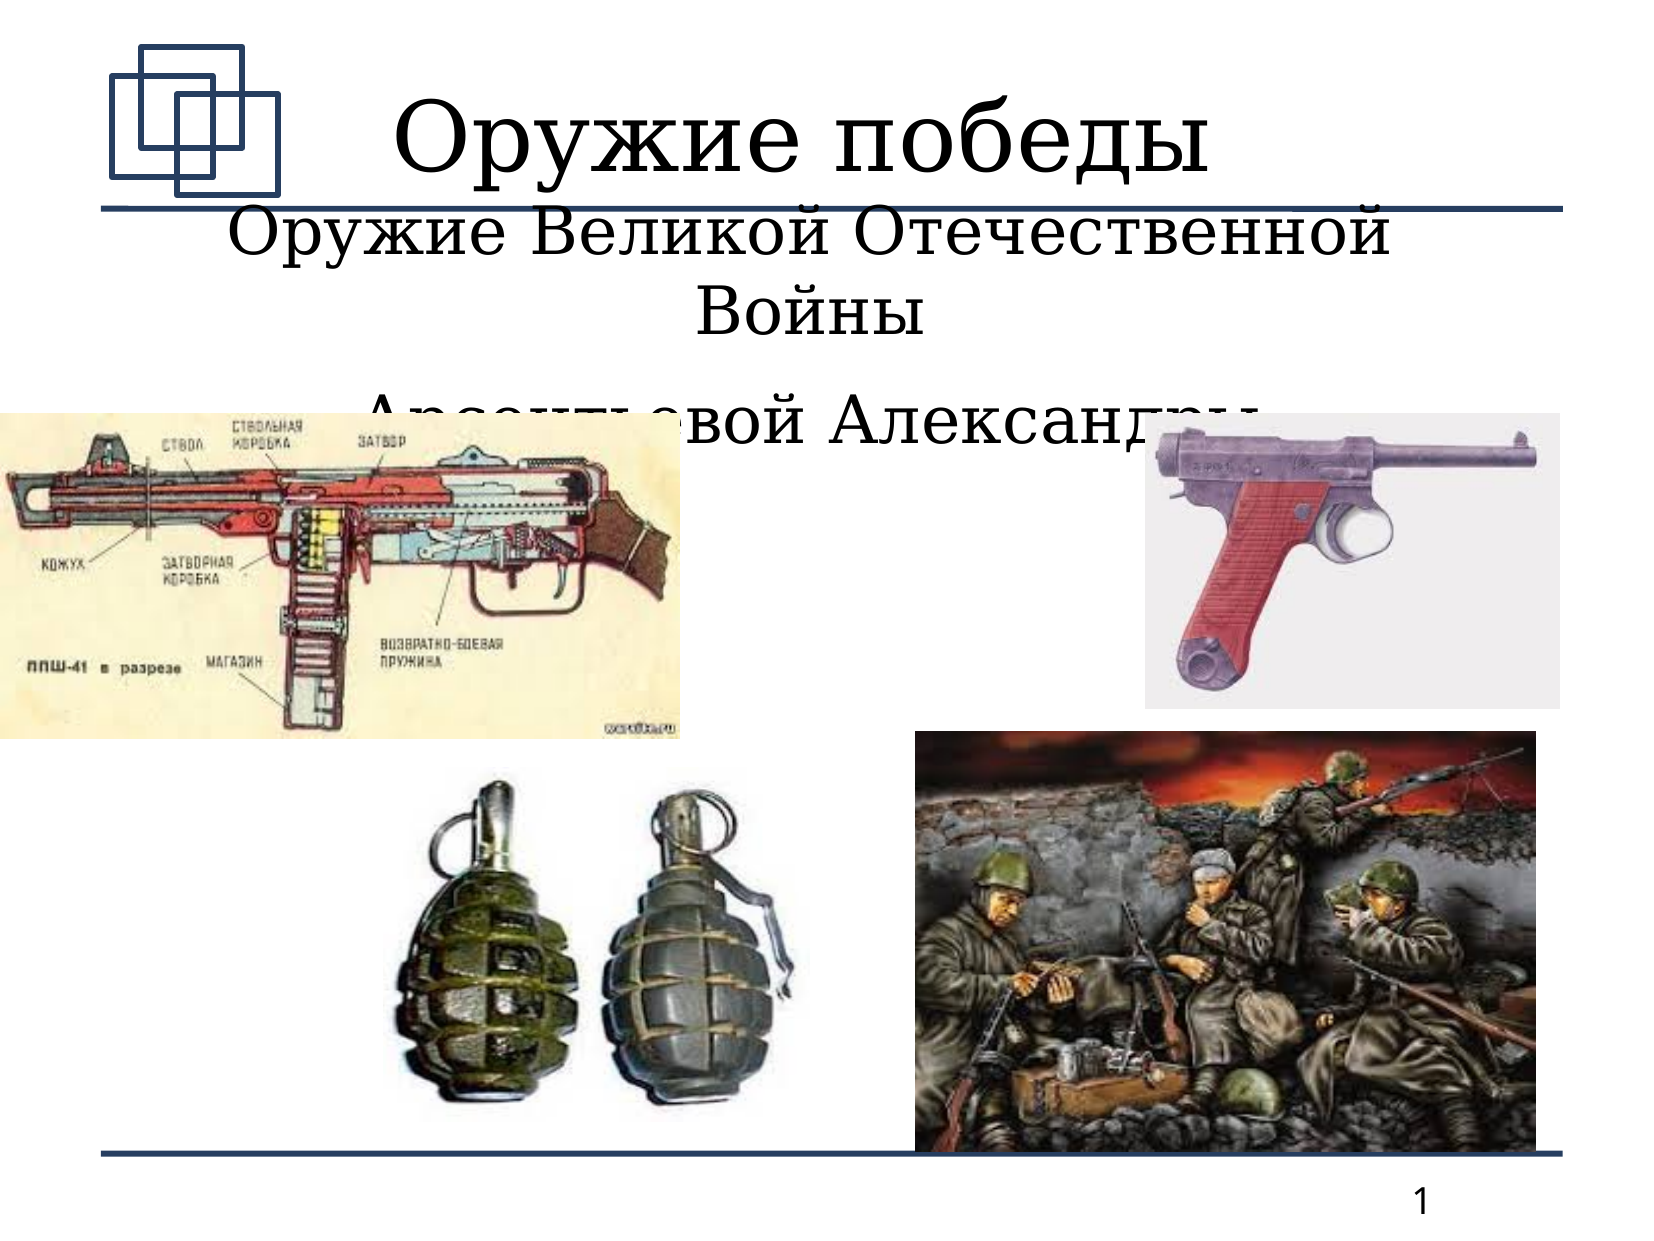

# Оружие победы
Оружие Великой Отечественной Войны
Арсентьевой Александры